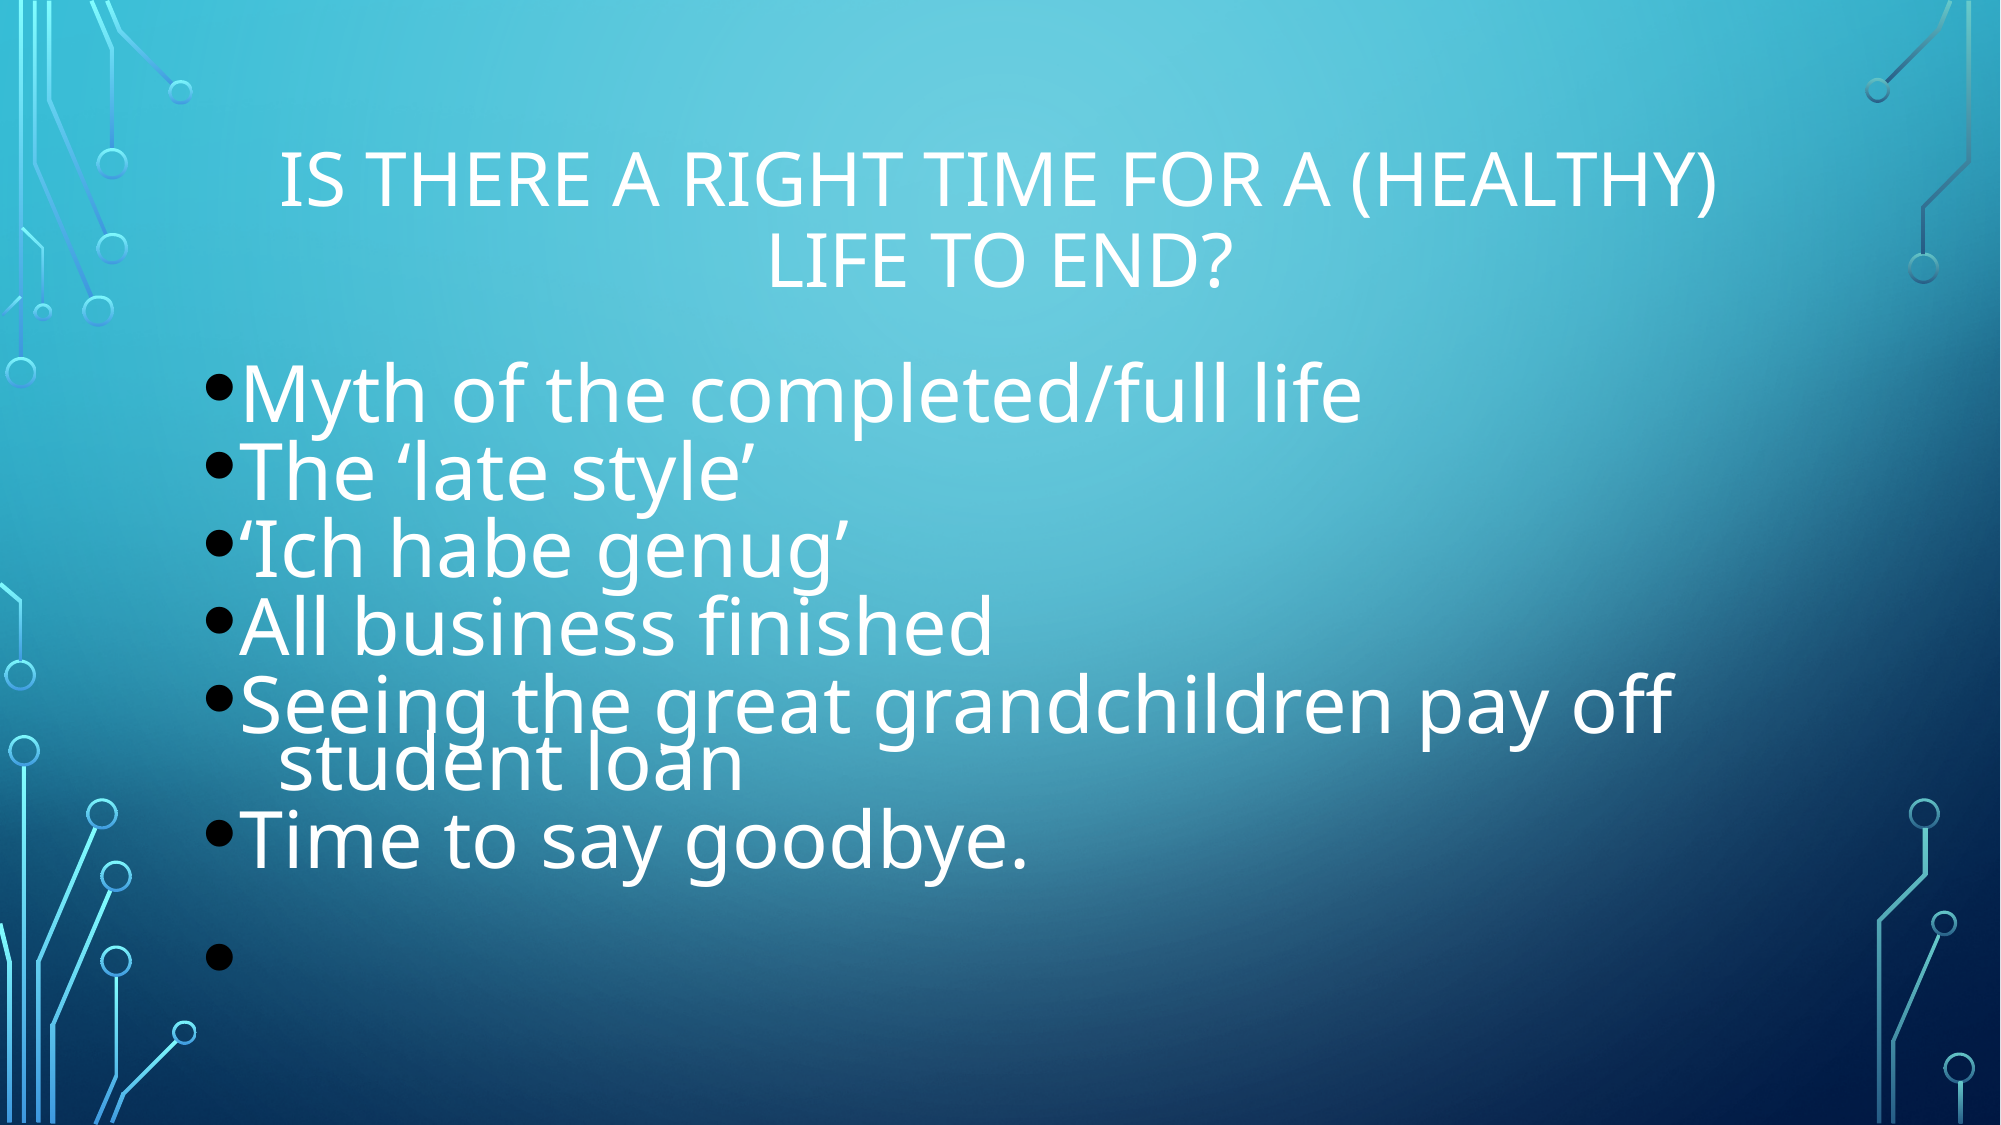

# Is there a right time for a (healthy) life to end?
Myth of the completed/full life
The ‘late style’
‘Ich habe genug’
All business finished
Seeing the great grandchildren pay off student loan
Time to say goodbye.